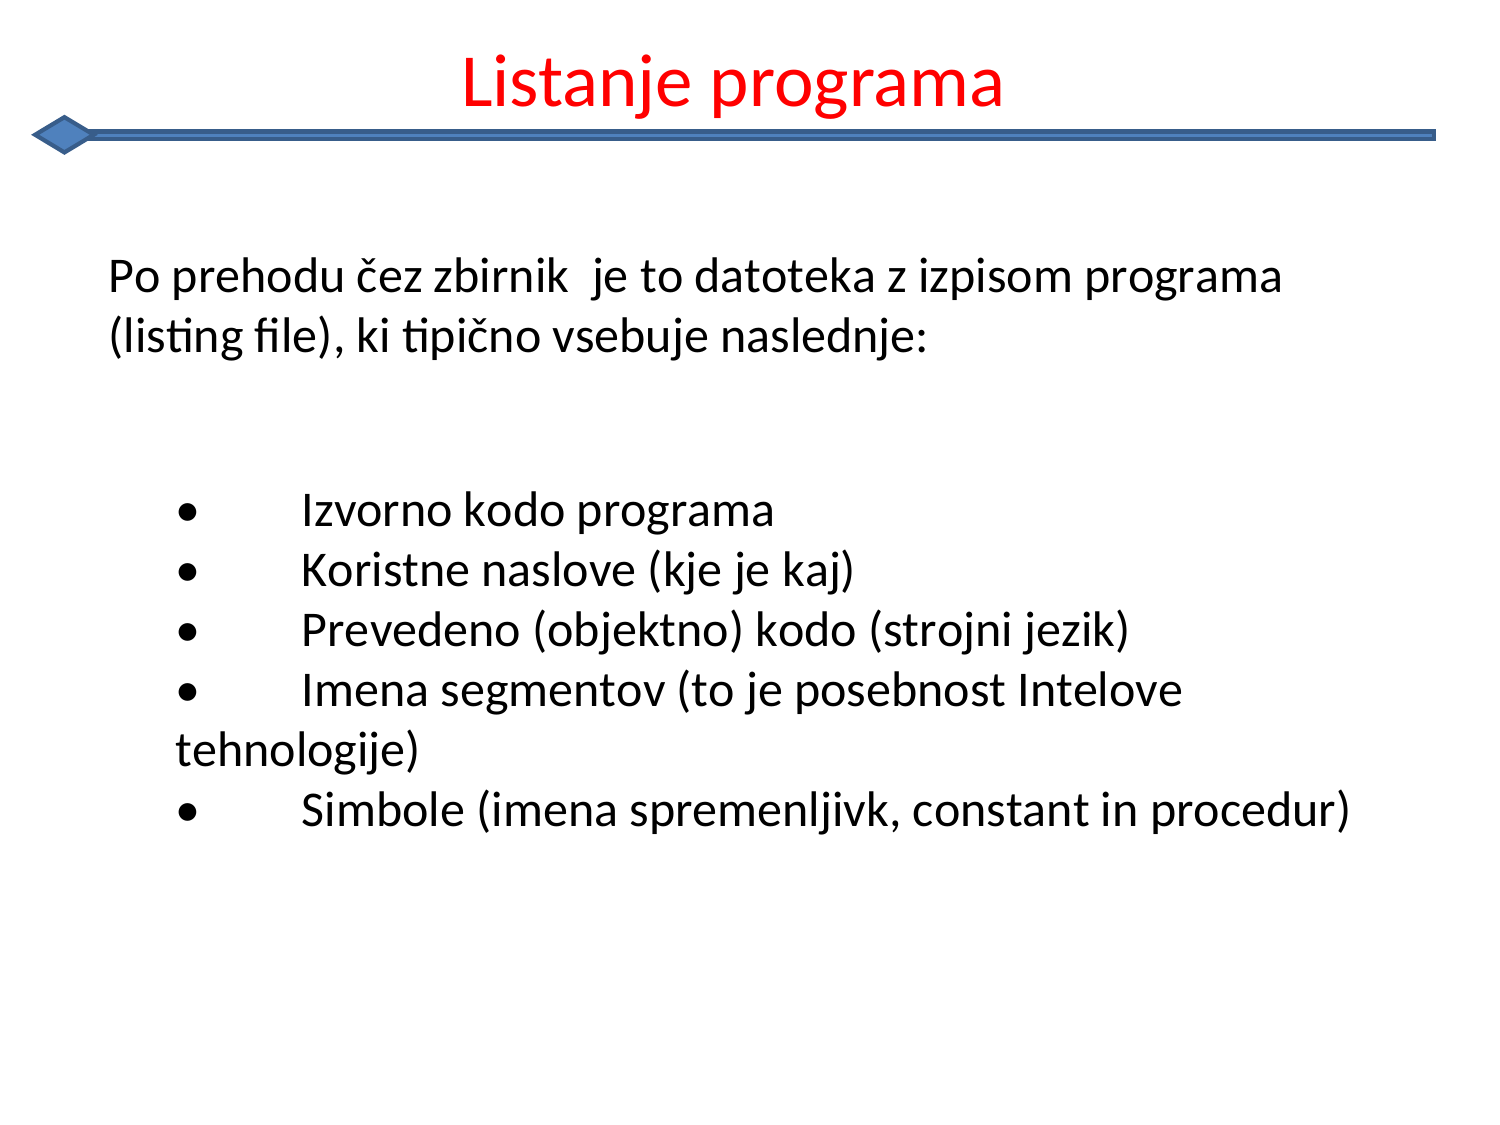

# Listanje programa
Po prehodu čez zbirnik  je to datoteka z izpisom programa (listing file), ki tipično vsebuje naslednje:
•         Izvorno kodo programa
•         Koristne naslove (kje je kaj)
•         Prevedeno (objektno) kodo (strojni jezik)
•         Imena segmentov (to je posebnost Intelove tehnologije)
•         Simbole (imena spremenljivk, constant in procedur)